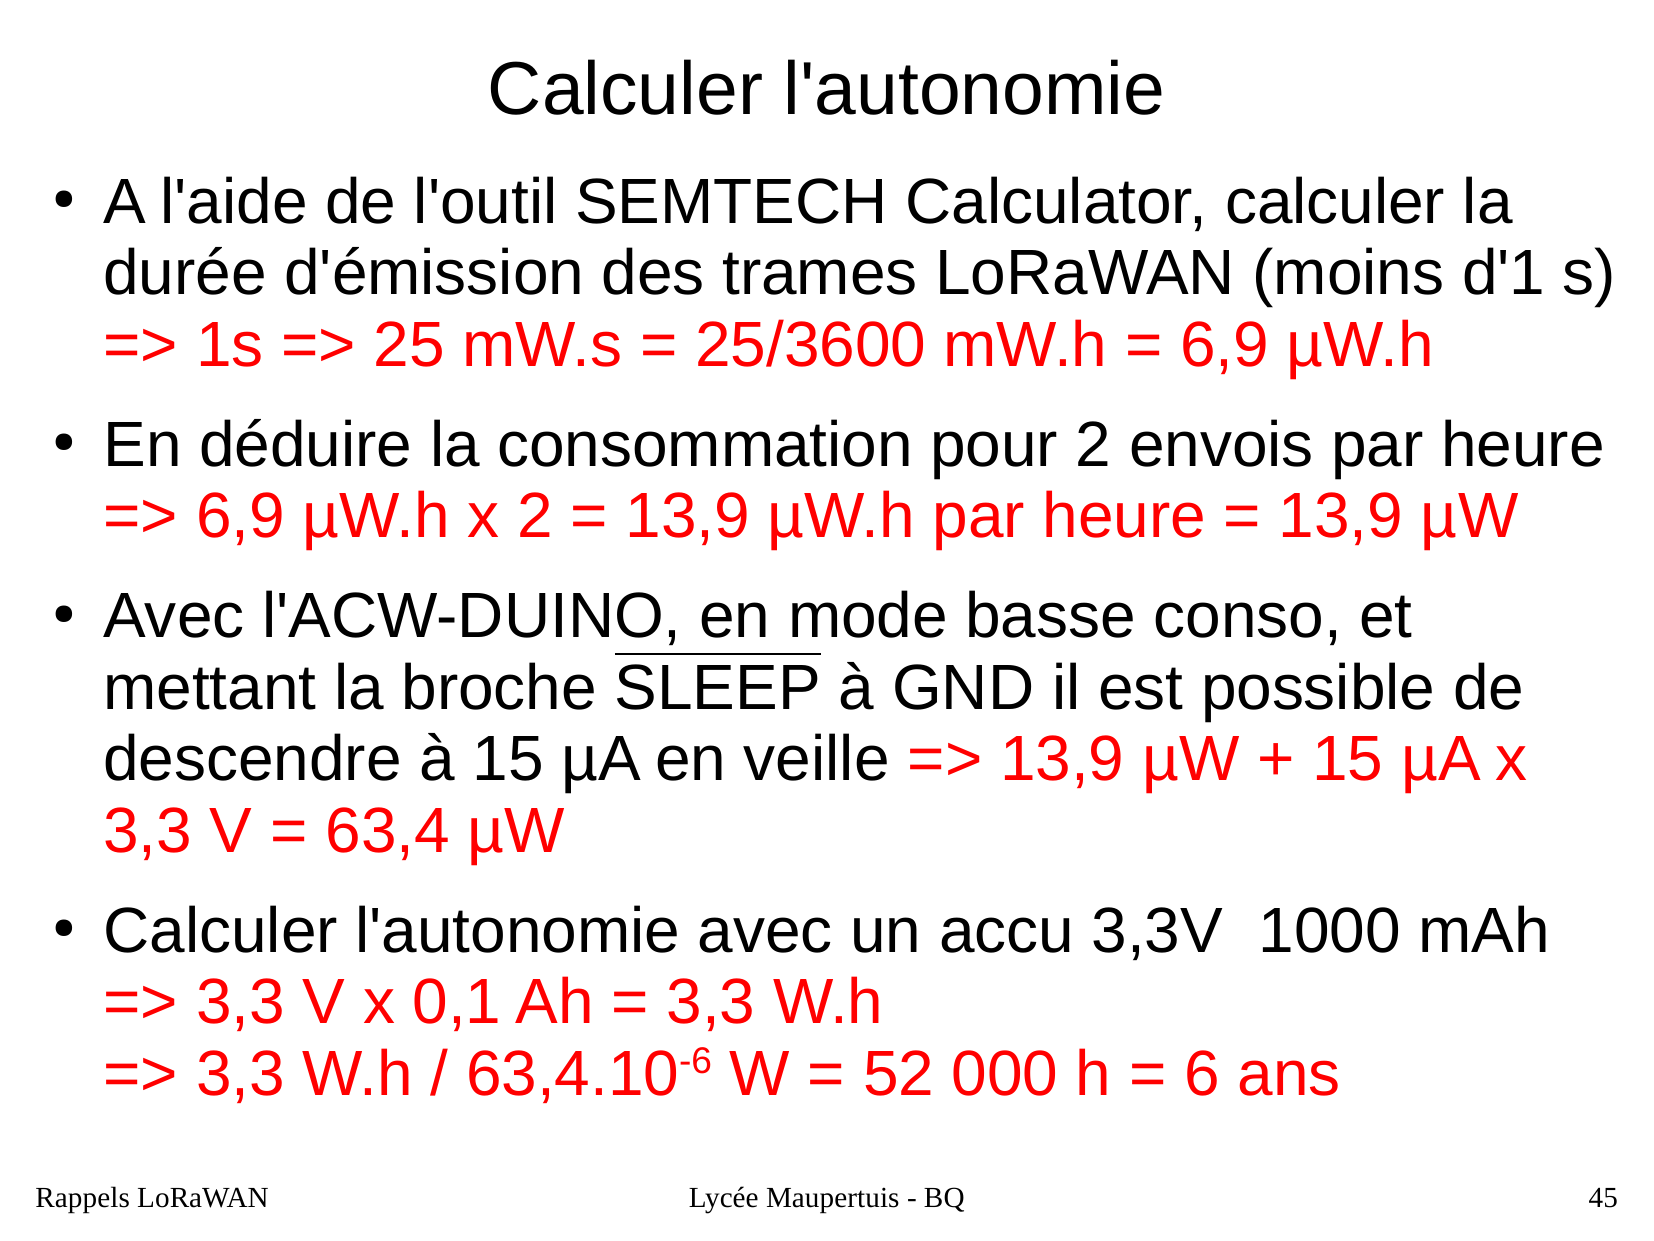

# Calculer l'autonomie
A l'aide de l'outil SEMTECH Calculator, calculer la durée d'émission des trames LoRaWAN (moins d'1 s) => 1s => 25 mW.s = 25/3600 mW.h = 6,9 µW.h
En déduire la consommation pour 2 envois par heure
=> 6,9 µW.h x 2 = 13,9 µW.h par heure = 13,9 µW
Avec l'ACW-DUINO, en mode basse conso, et mettant la broche SLEEP à GND il est possible de descendre à 15 µA en veille => 13,9 µW + 15 µA x 3,3 V = 63,4 µW
Calculer l'autonomie avec un accu 3,3V 1000 mAh
=> 3,3 V x 0,1 Ah = 3,3 W.h
=> 3,3 W.h / 63,4.10-6 W = 52 000 h = 6 ans
Rappels LoRaWAN
Lycée Maupertuis - BQ
45